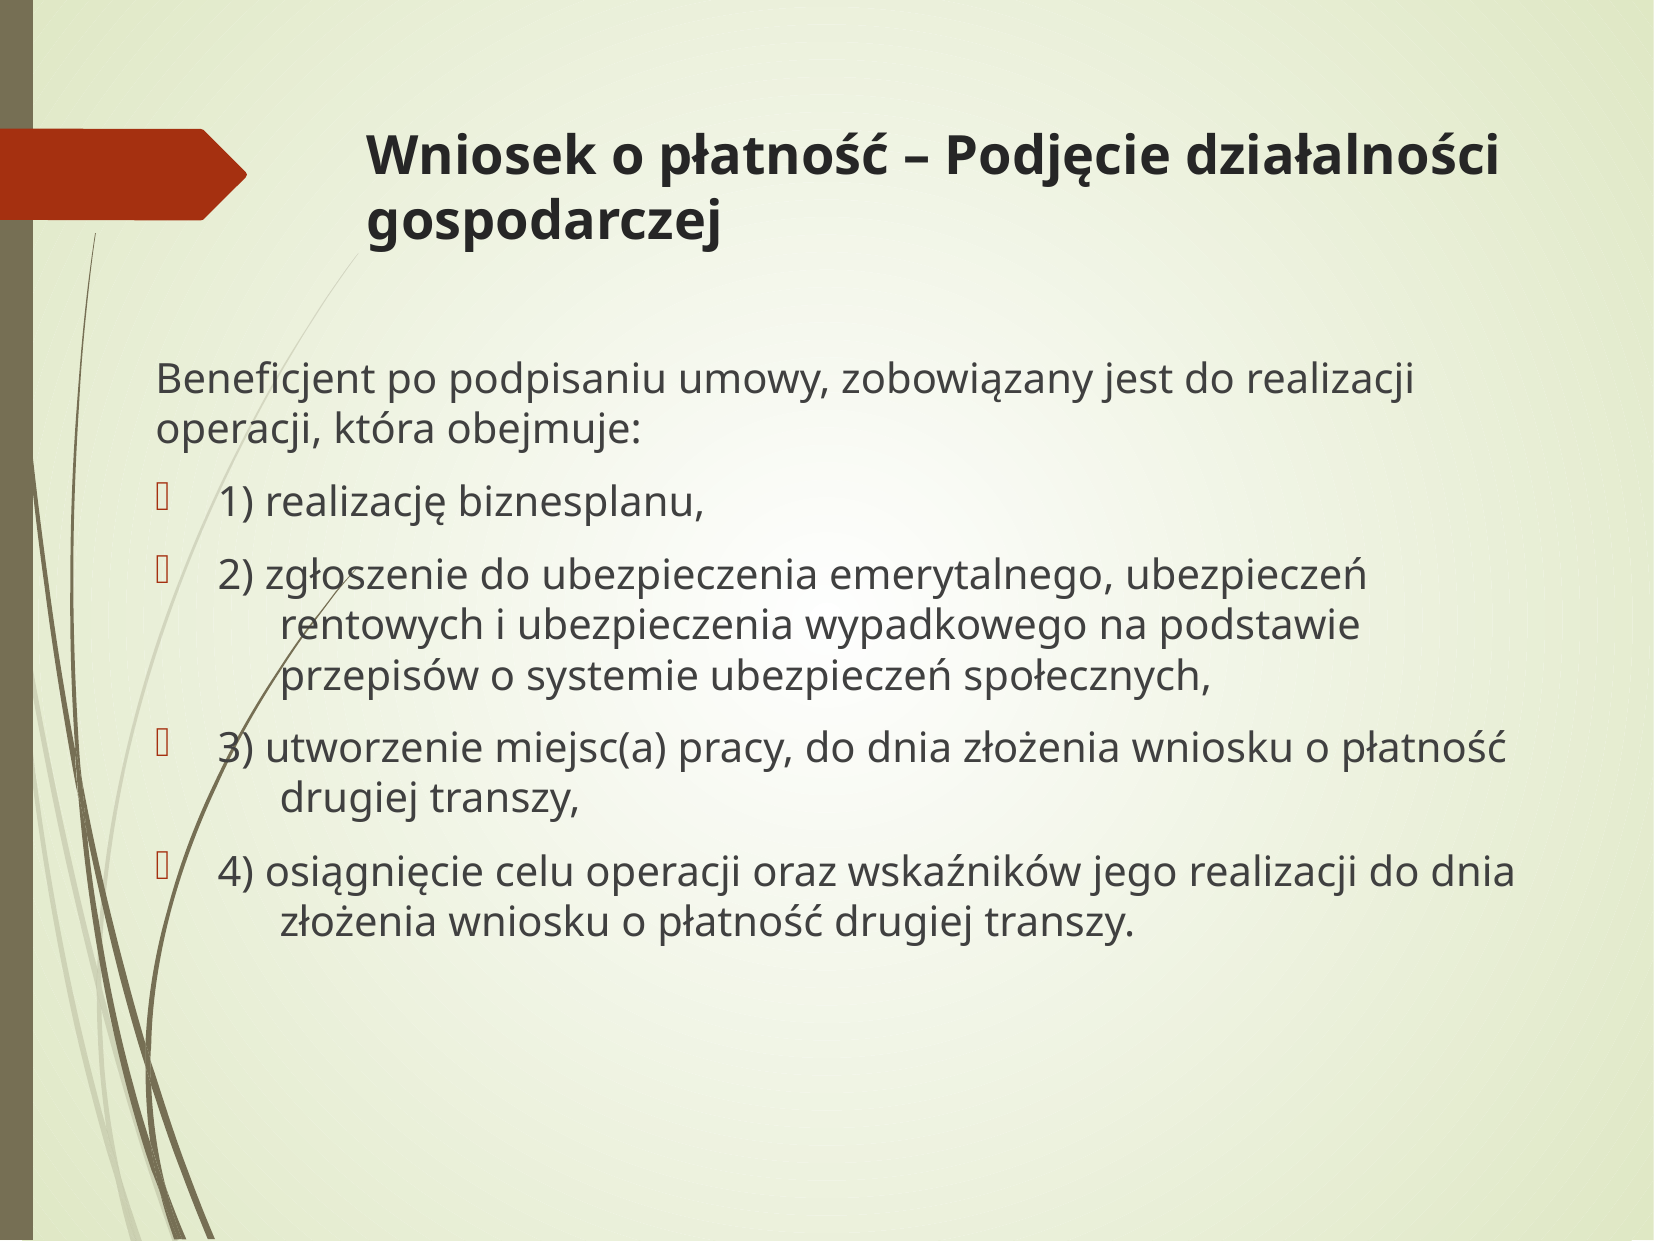

# Wniosek o płatność – Podjęcie działalności gospodarczej
Beneficjent po podpisaniu umowy, zobowiązany jest do realizacji operacji, która obejmuje:
1) realizację biznesplanu,
2) zgłoszenie do ubezpieczenia emerytalnego, ubezpieczeń rentowych i ubezpieczenia wypadkowego na podstawie przepisów o systemie ubezpieczeń społecznych,
3) utworzenie miejsc(a) pracy, do dnia złożenia wniosku o płatność drugiej transzy,
4) osiągnięcie celu operacji oraz wskaźników jego realizacji do dnia złożenia wniosku o płatność drugiej transzy.